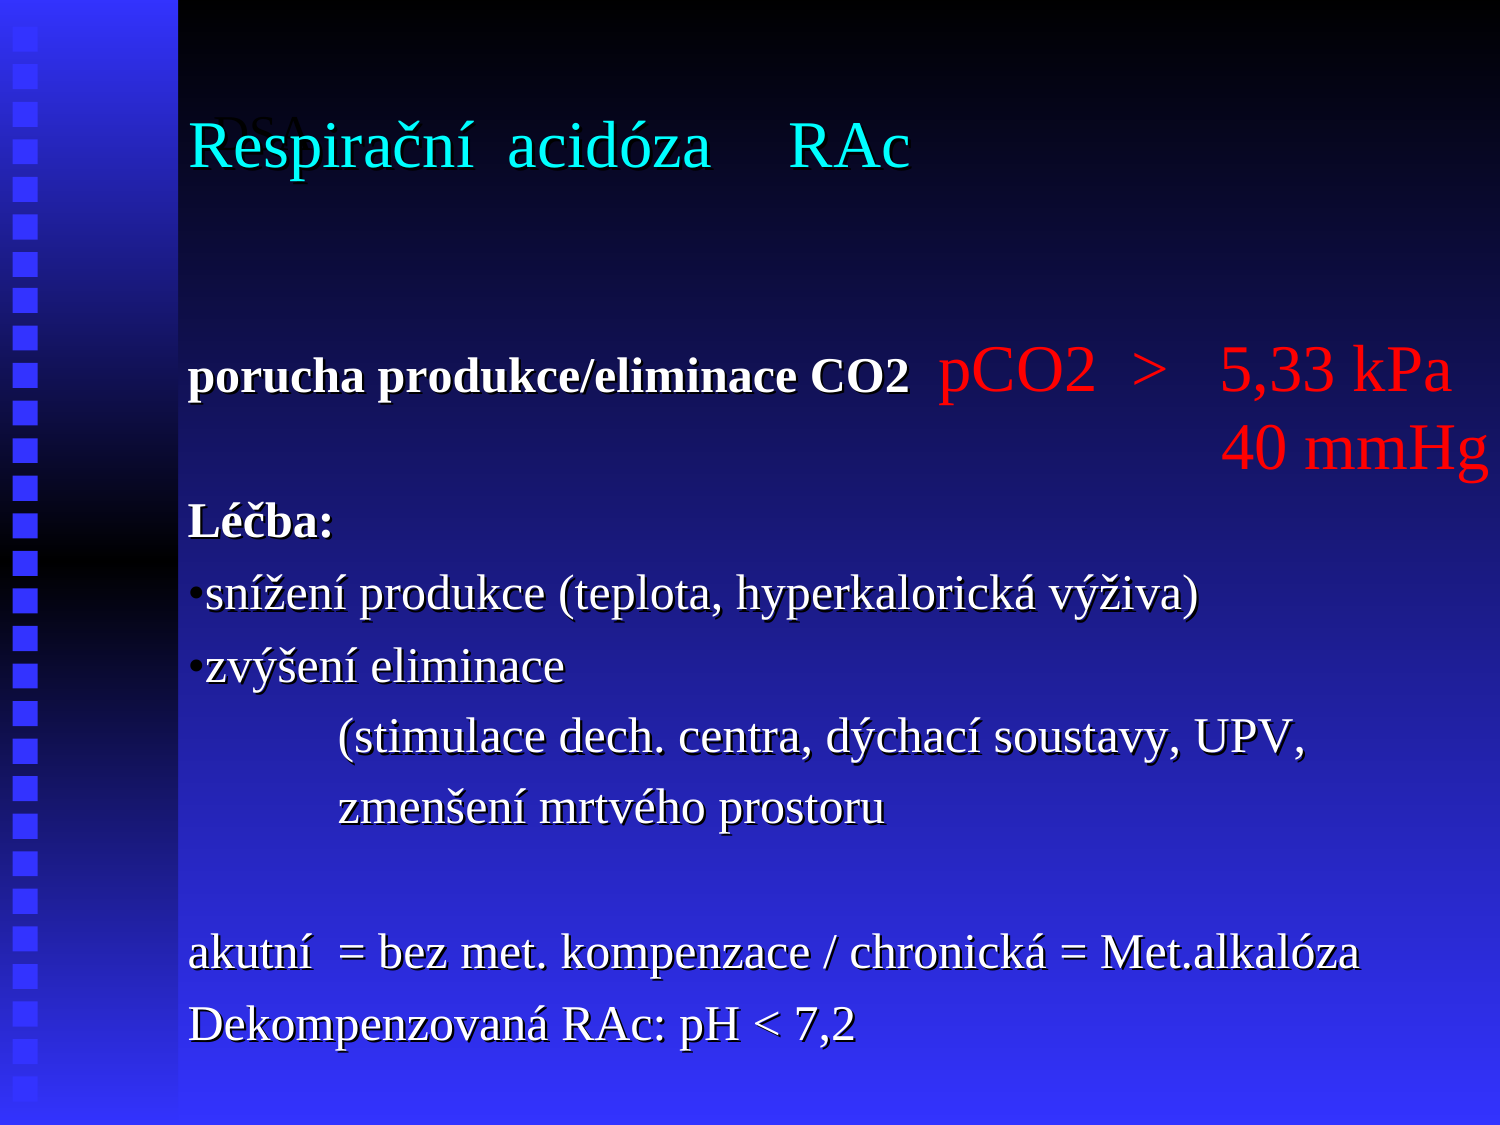

Respirační acidóza	RAc
DSA
 pCO2 > 5,33 kPa
 		40 mmHg
# porucha produkce/eliminace CO2
Léčba:
snížení produkce (teplota, hyperkalorická výživa)
zvýšení eliminace
(stimulace dech. centra, dýchací soustavy, UPV,
zmenšení mrtvého prostoru
akutní = bez met. kompenzace / chronická = Met.alkalóza
Dekompenzovaná RAc: pH < 7,2